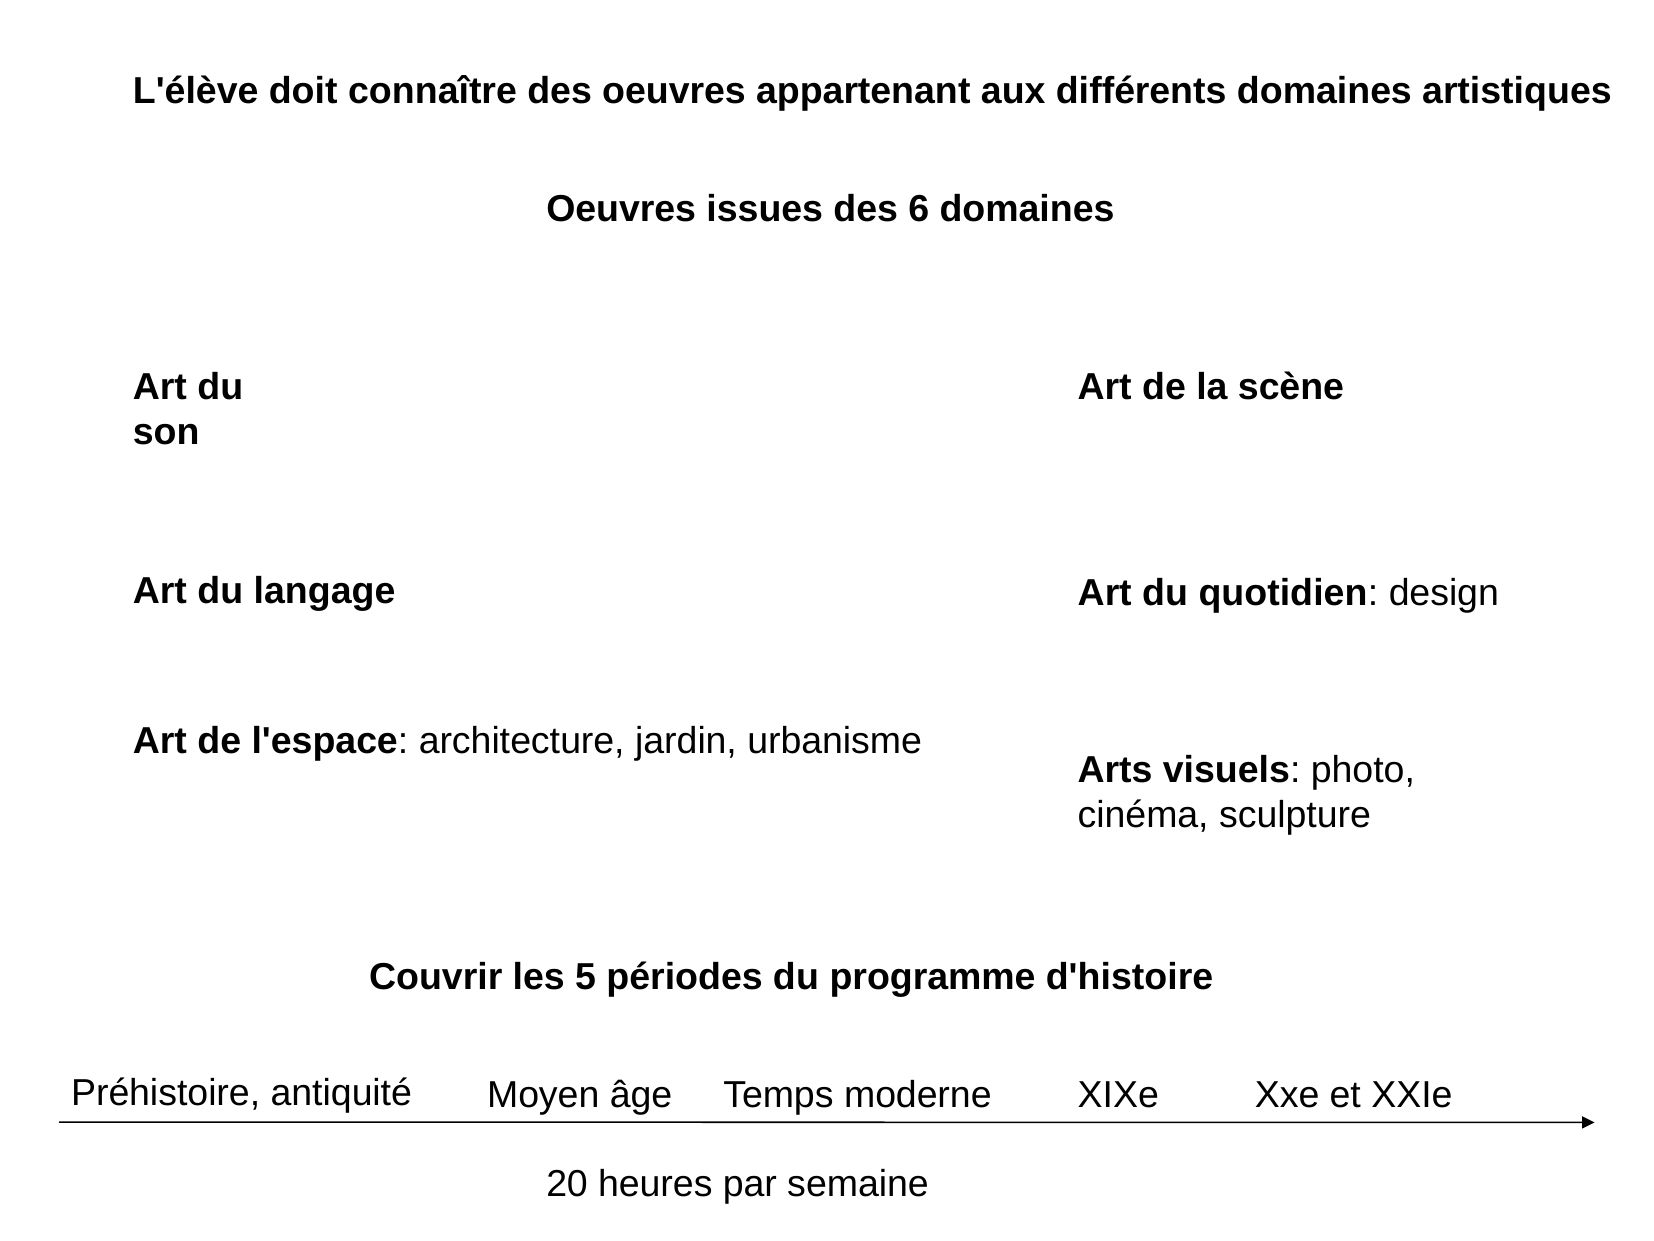

L'élève doit connaître des oeuvres appartenant aux différents domaines artistiques
Oeuvres issues des 6 domaines
Art du son
Art de la scène
Art du langage
Art du quotidien: design
Art de l'espace: architecture, jardin, urbanisme
Arts visuels: photo,
cinéma, sculpture
Couvrir les 5 périodes du programme d'histoire
Préhistoire, antiquité
Moyen âge
Temps moderne
XIXe
Xxe et XXIe
20 heures par semaine